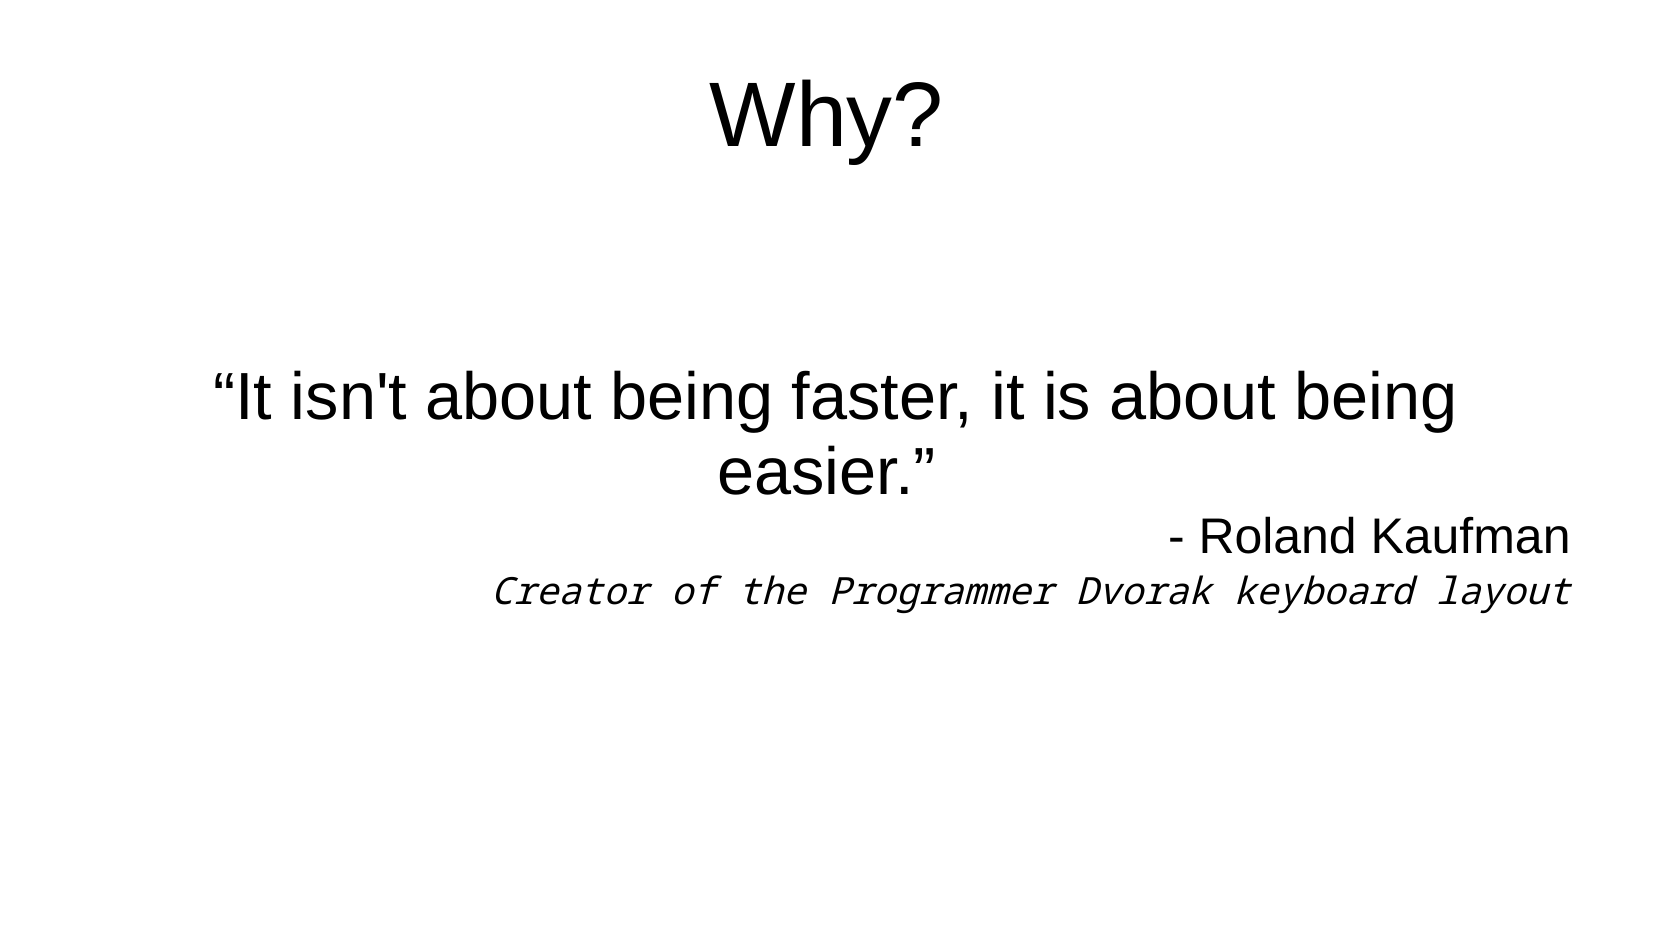

# Why?
 “It isn't about being faster, it is about being easier.”
- Roland Kaufman
Creator of the Programmer Dvorak keyboard layout